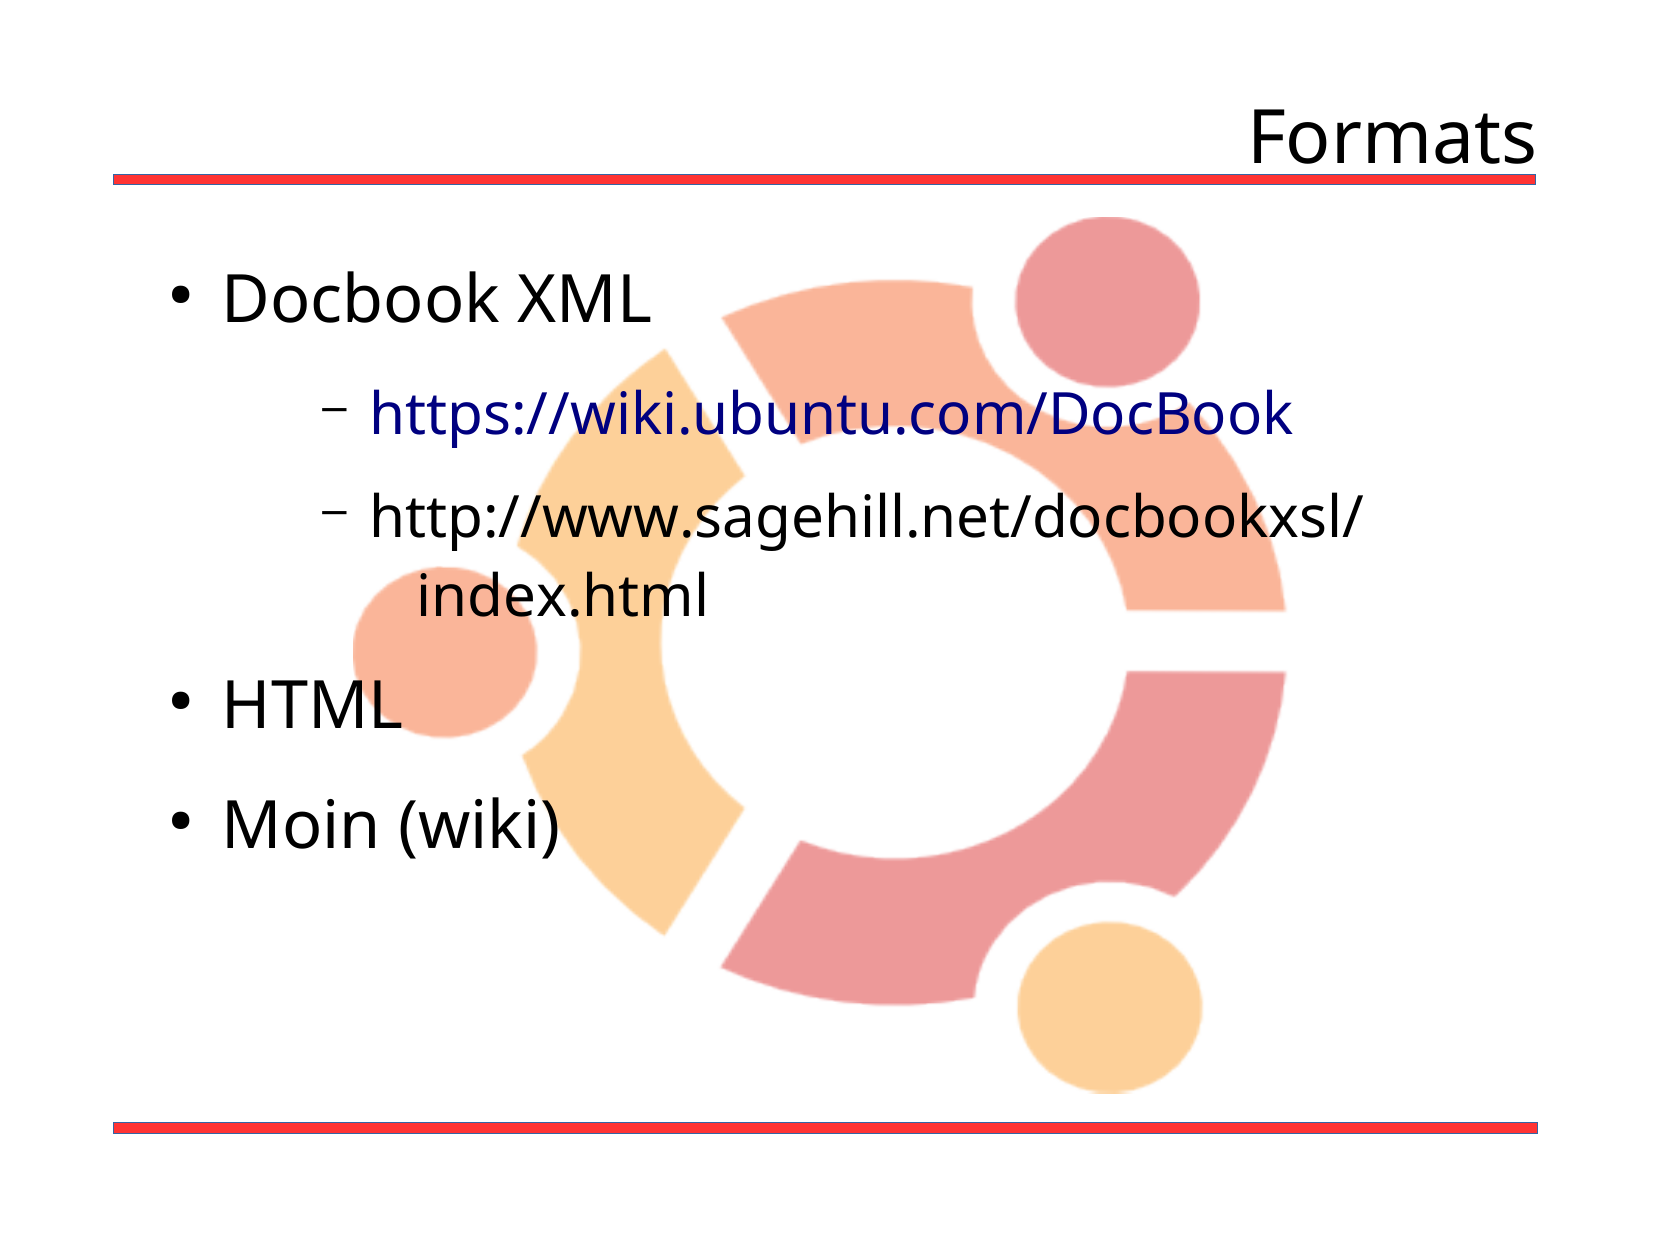

# Formats
Docbook XML
https://wiki.ubuntu.com/DocBook
http://www.sagehill.net/docbookxsl/index.html
HTML
Moin (wiki)